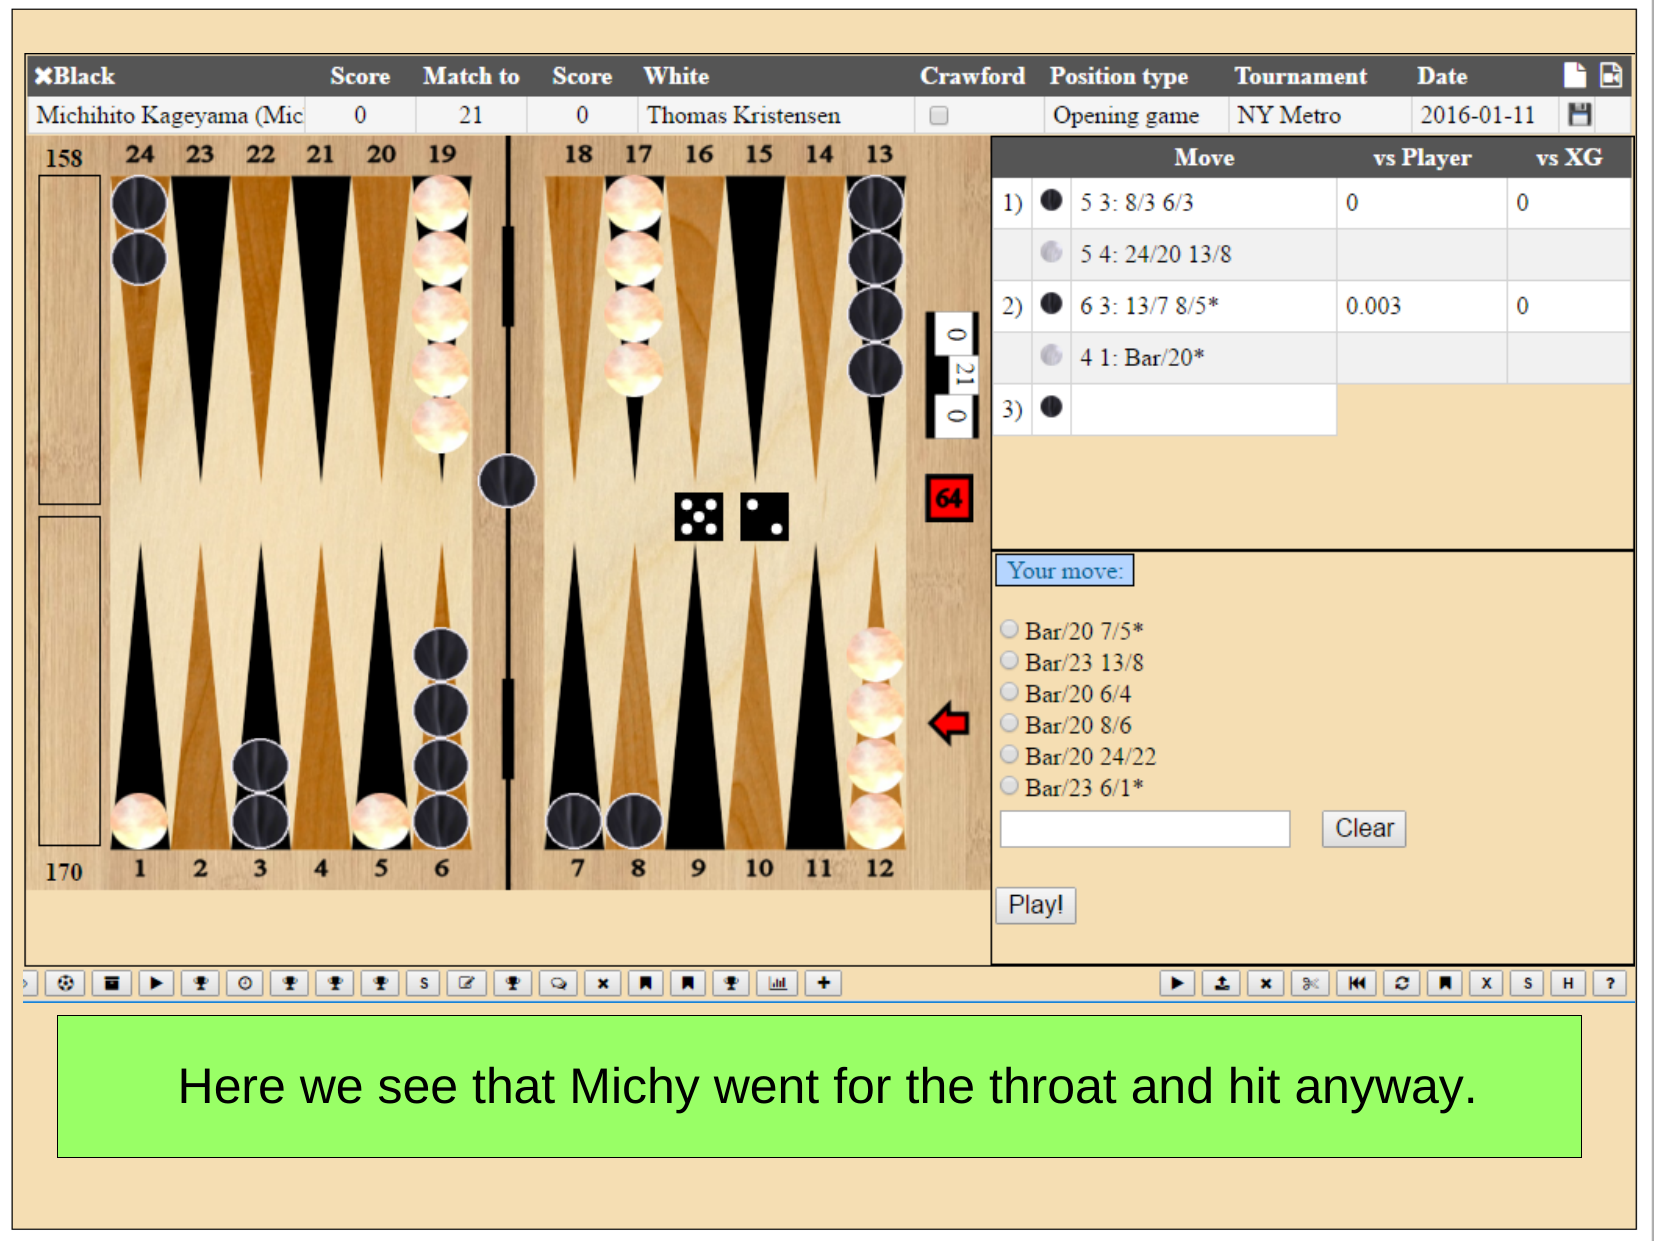

# Backgammon Studio
Here we see that Michy went for the throat and hit anyway.